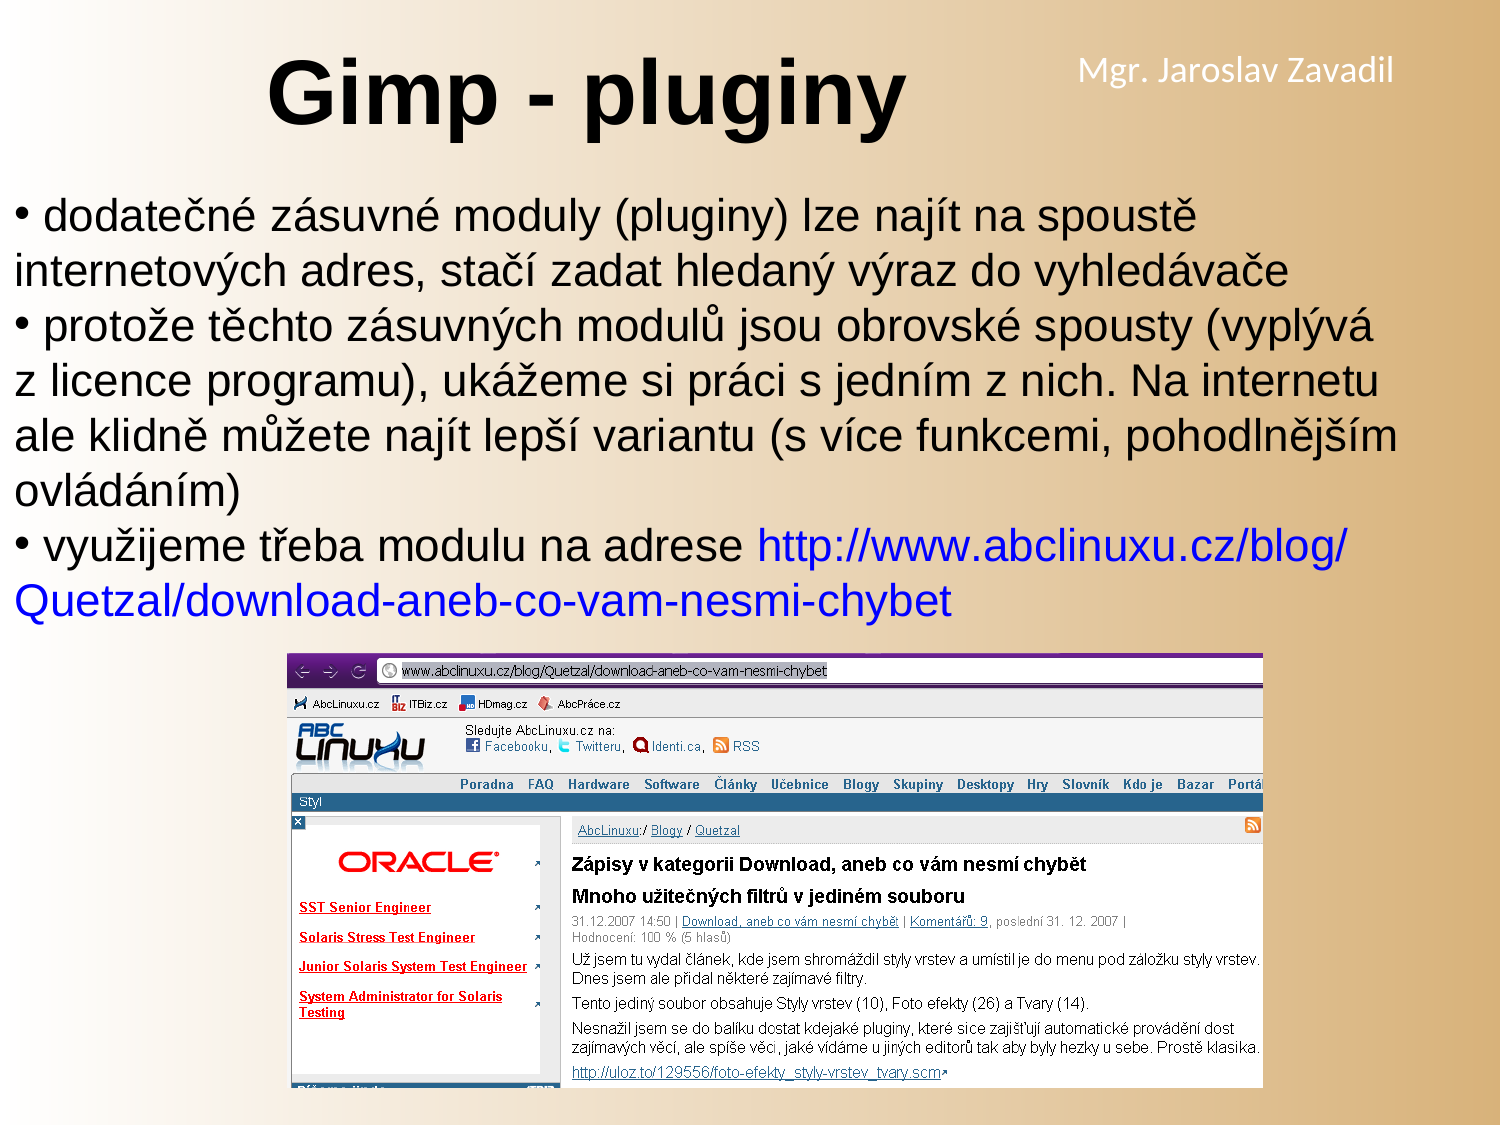

# Gimp - pluginy
Mgr. Jaroslav Zavadil
 dodatečné zásuvné moduly (pluginy) lze najít na spoustě internetových adres, stačí zadat hledaný výraz do vyhledávače
 protože těchto zásuvných modulů jsou obrovské spousty (vyplývá
z licence programu), ukážeme si práci s jedním z nich. Na internetu ale klidně můžete najít lepší variantu (s více funkcemi, pohodlnějším ovládáním)
 využijeme třeba modulu na adrese http://www.abclinuxu.cz/blog/Quetzal/download-aneb-co-vam-nesmi-chybet